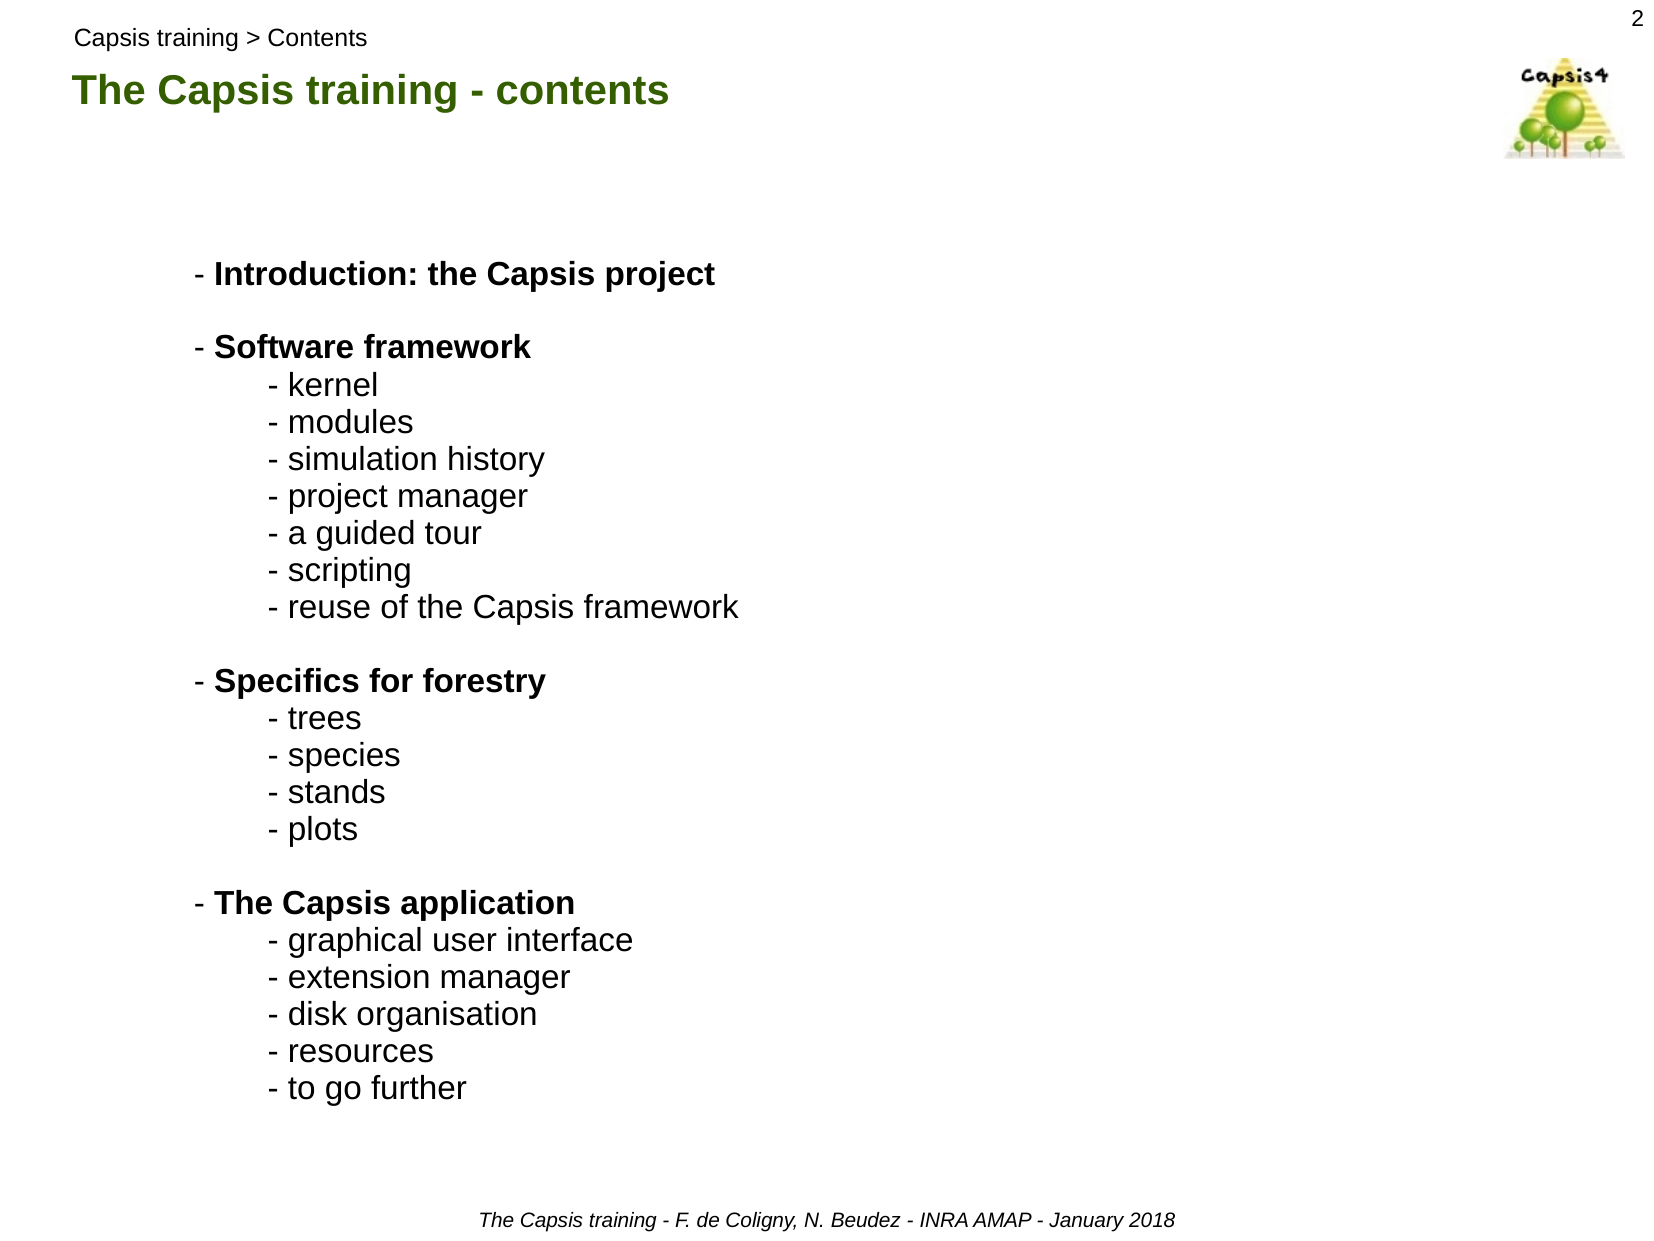

2
Capsis training > Contents
The Capsis training - contents
- Introduction: the Capsis project
- Software framework
	- kernel
	- modules
	- simulation history
	- project manager
	- a guided tour
	- scripting
	- reuse of the Capsis framework
- Specifics for forestry
	- trees
	- species
	- stands
	- plots
- The Capsis application
	- graphical user interface
	- extension manager
	- disk organisation
	- resources
	- to go further
The Capsis training - F. de Coligny, N. Beudez - INRA AMAP - January 2018